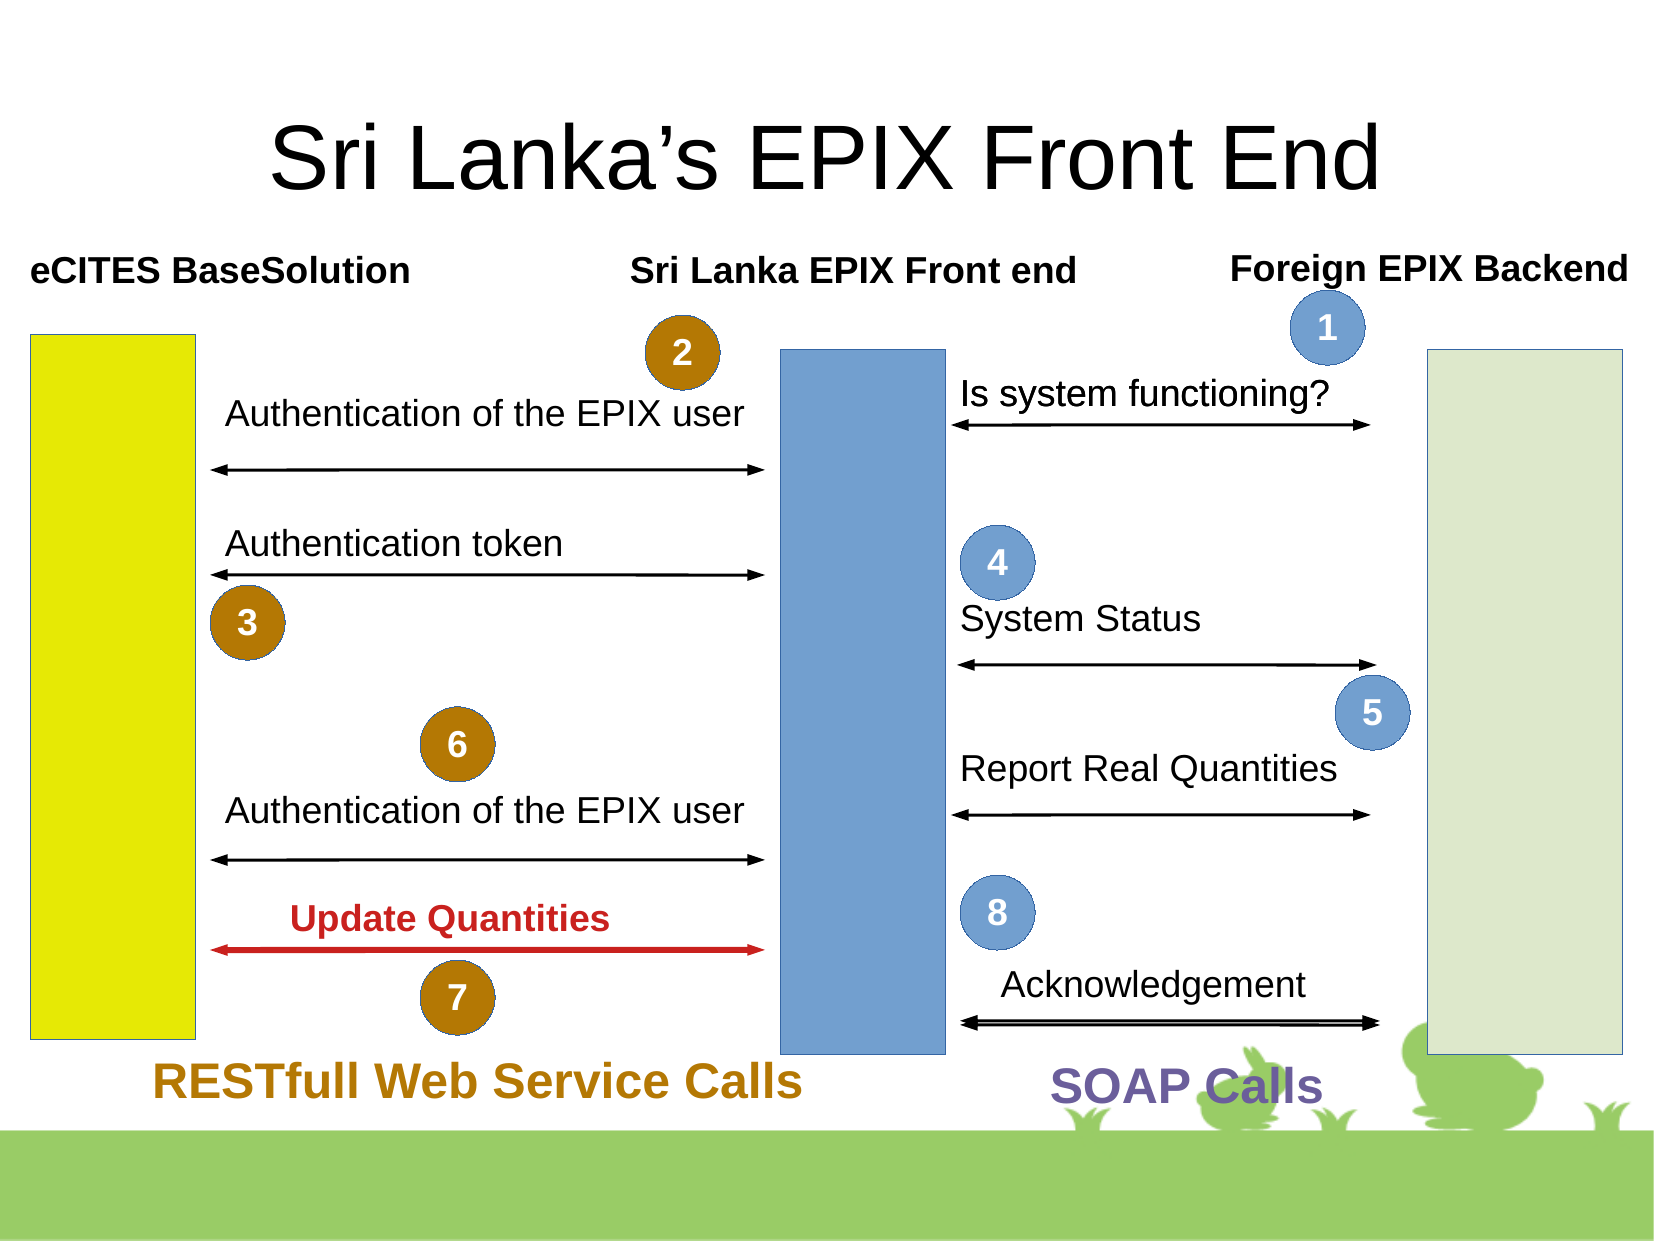

# Sri Lanka’s EPIX Front End
Foreign EPIX Backend
Sri Lanka EPIX Front end
eCITES BaseSolution
1
2
Is system functioning?
Is system functioning?
Authentication of the EPIX user
Authentication token
4
3
System Status
5
6
Report Real Quantities
Authentication of the EPIX user
8
Update Quantities
Acknowledgement
7
RESTfull Web Service Calls
SOAP Calls